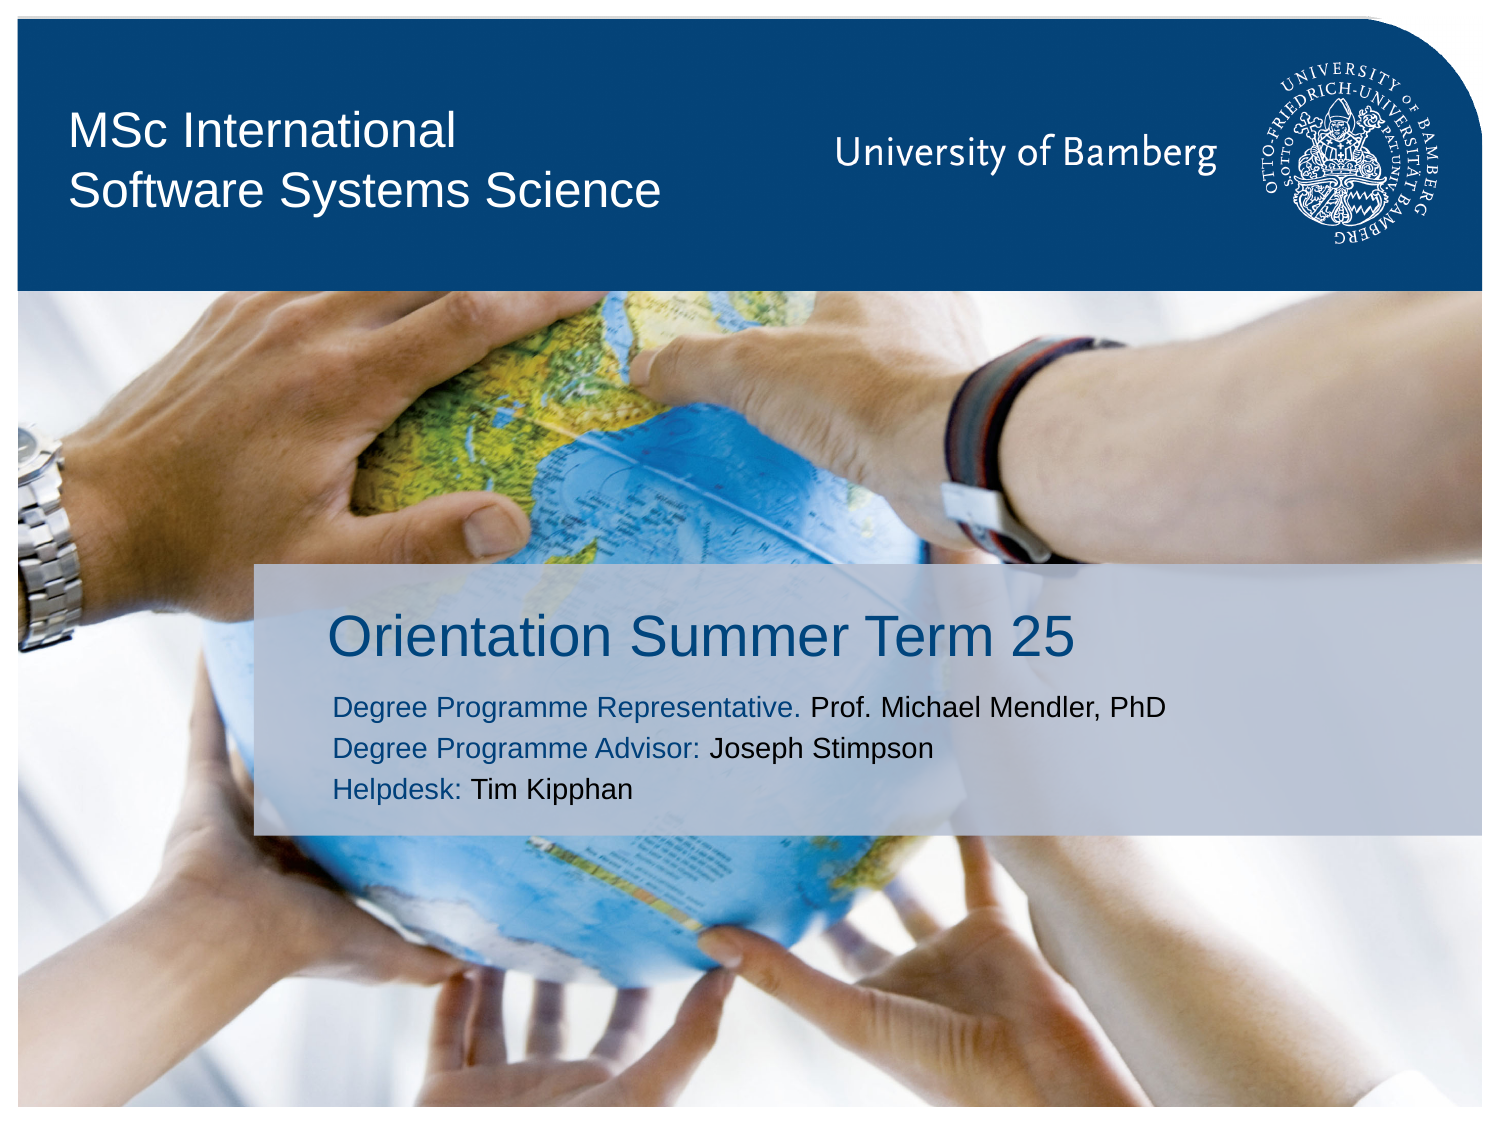

MSc International
Software Systems Science
# Orientation Summer Term 25
Degree Programme Representative. Prof. Michael Mendler, PhD
Degree Programme Advisor: Joseph Stimpson
Helpdesk: Tim Kipphan